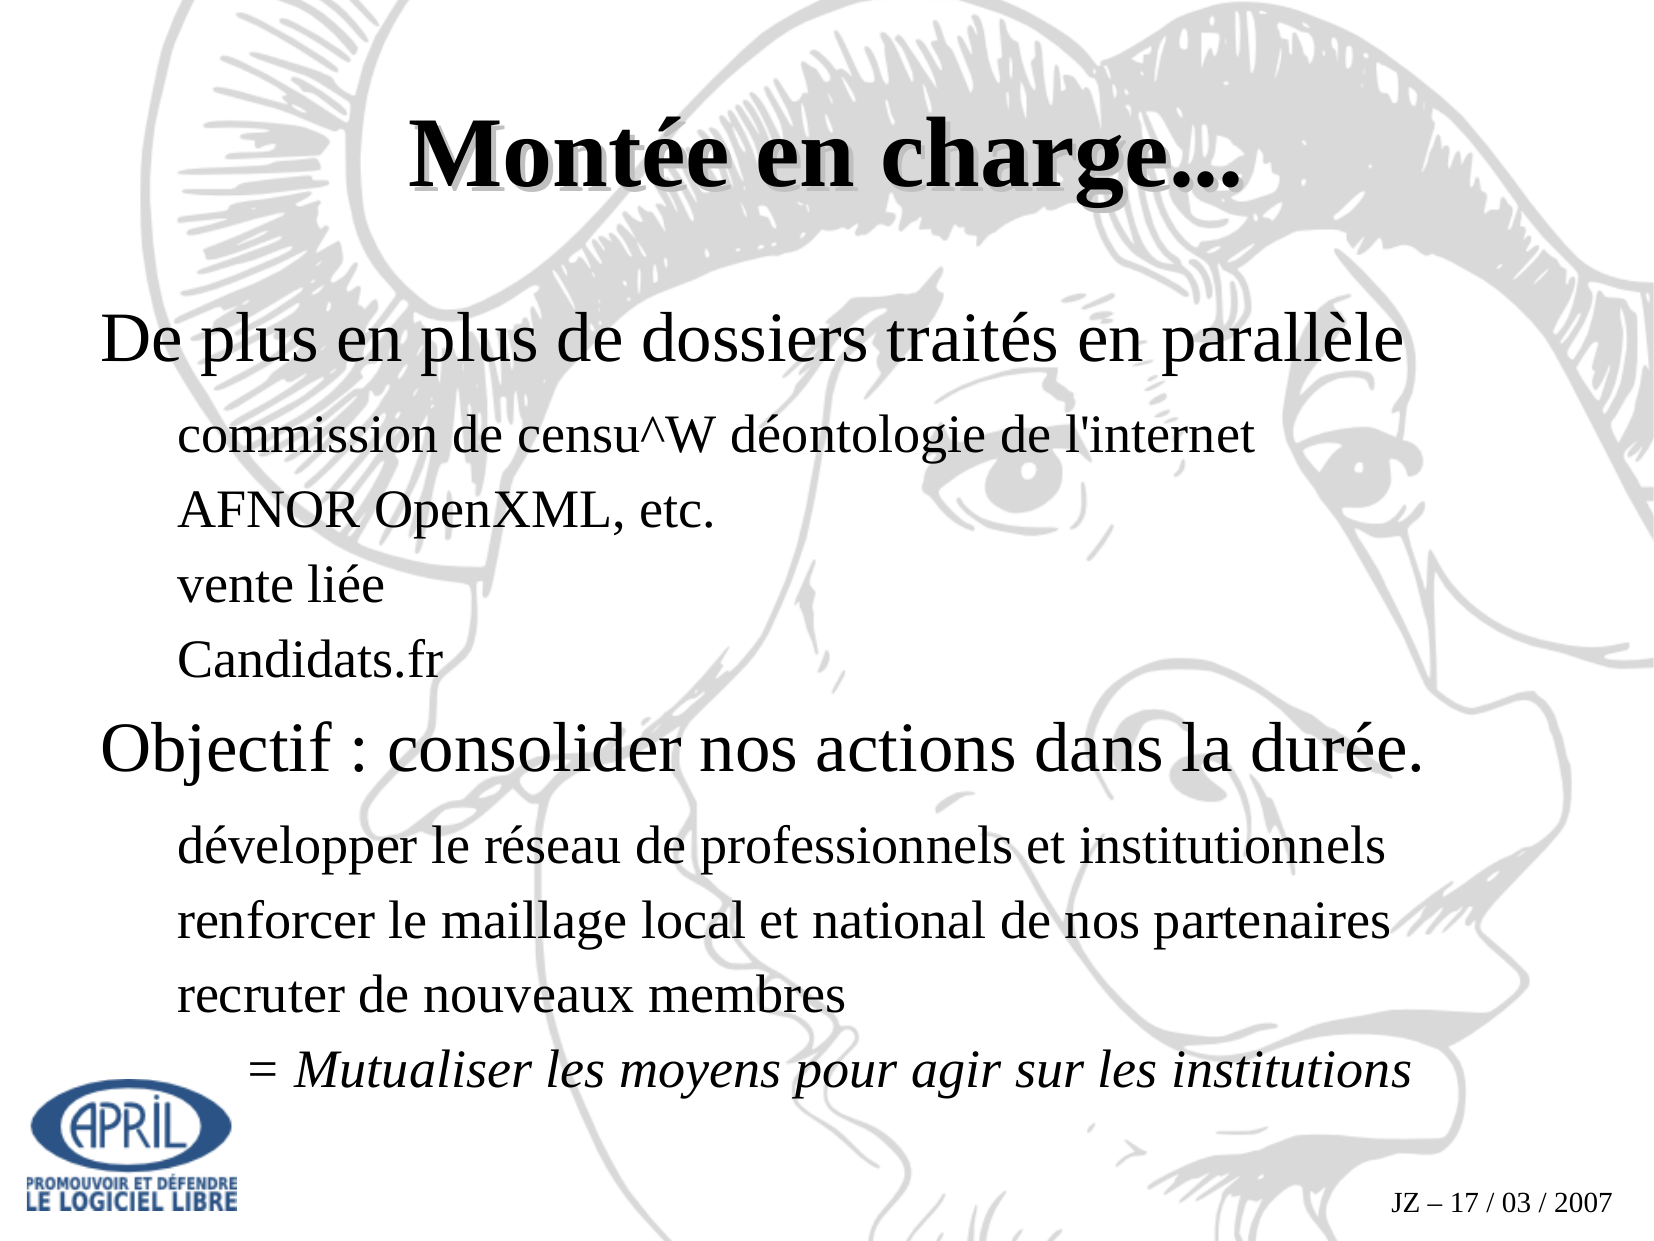

# Montée en charge...
De plus en plus de dossiers traités en parallèle
commission de censu^W déontologie de l'internet
AFNOR OpenXML, etc.
vente liée
Candidats.fr
Objectif : consolider nos actions dans la durée.
développer le réseau de professionnels et institutionnels
renforcer le maillage local et national de nos partenaires
recruter de nouveaux membres
 = Mutualiser les moyens pour agir sur les institutions